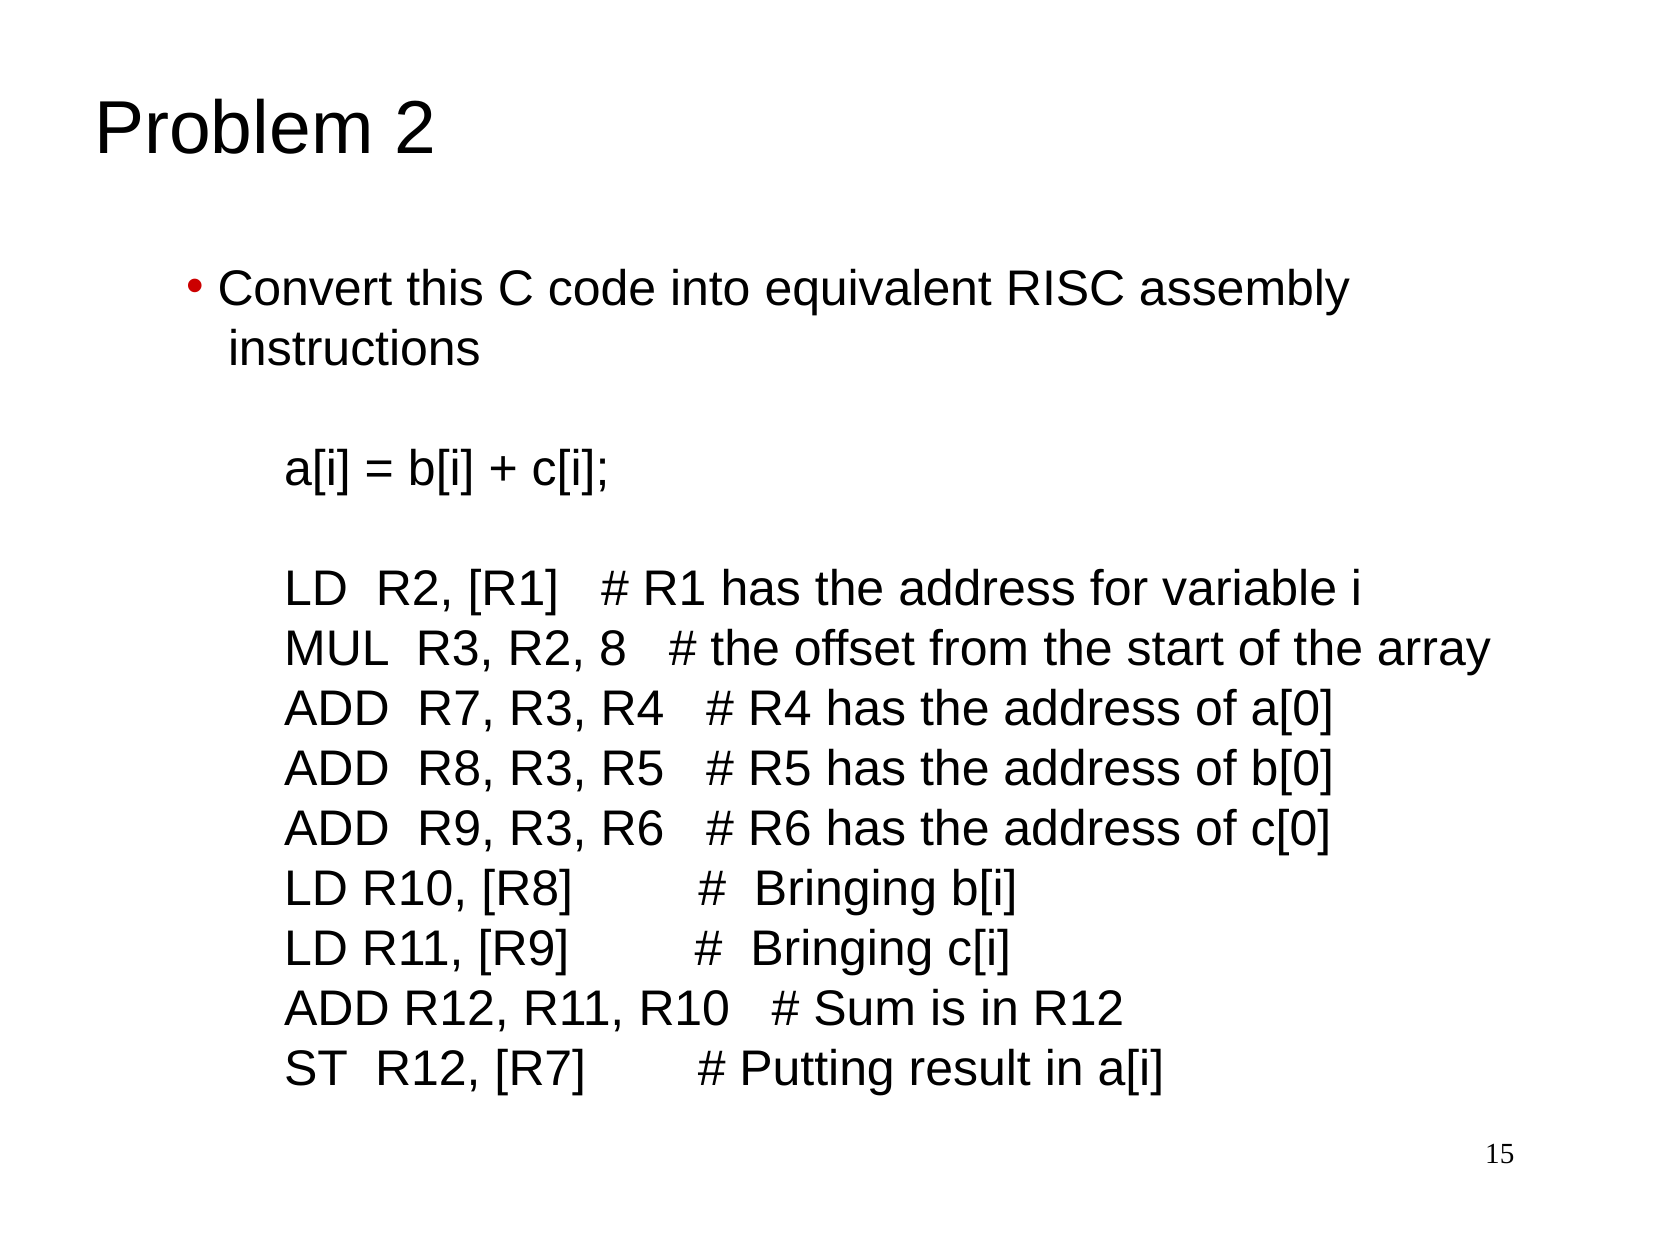

Problem 2
 Convert this C code into equivalent RISC assembly
 instructions
 a[i] = b[i] + c[i];
 LD R2, [R1] # R1 has the address for variable i
 MUL R3, R2, 8 # the offset from the start of the array
 ADD R7, R3, R4 # R4 has the address of a[0]
 ADD R8, R3, R5 # R5 has the address of b[0]
 ADD R9, R3, R6 # R6 has the address of c[0]
 LD R10, [R8] # Bringing b[i]
 LD R11, [R9] # Bringing c[i]
 ADD R12, R11, R10 # Sum is in R12
 ST R12, [R7] # Putting result in a[i]